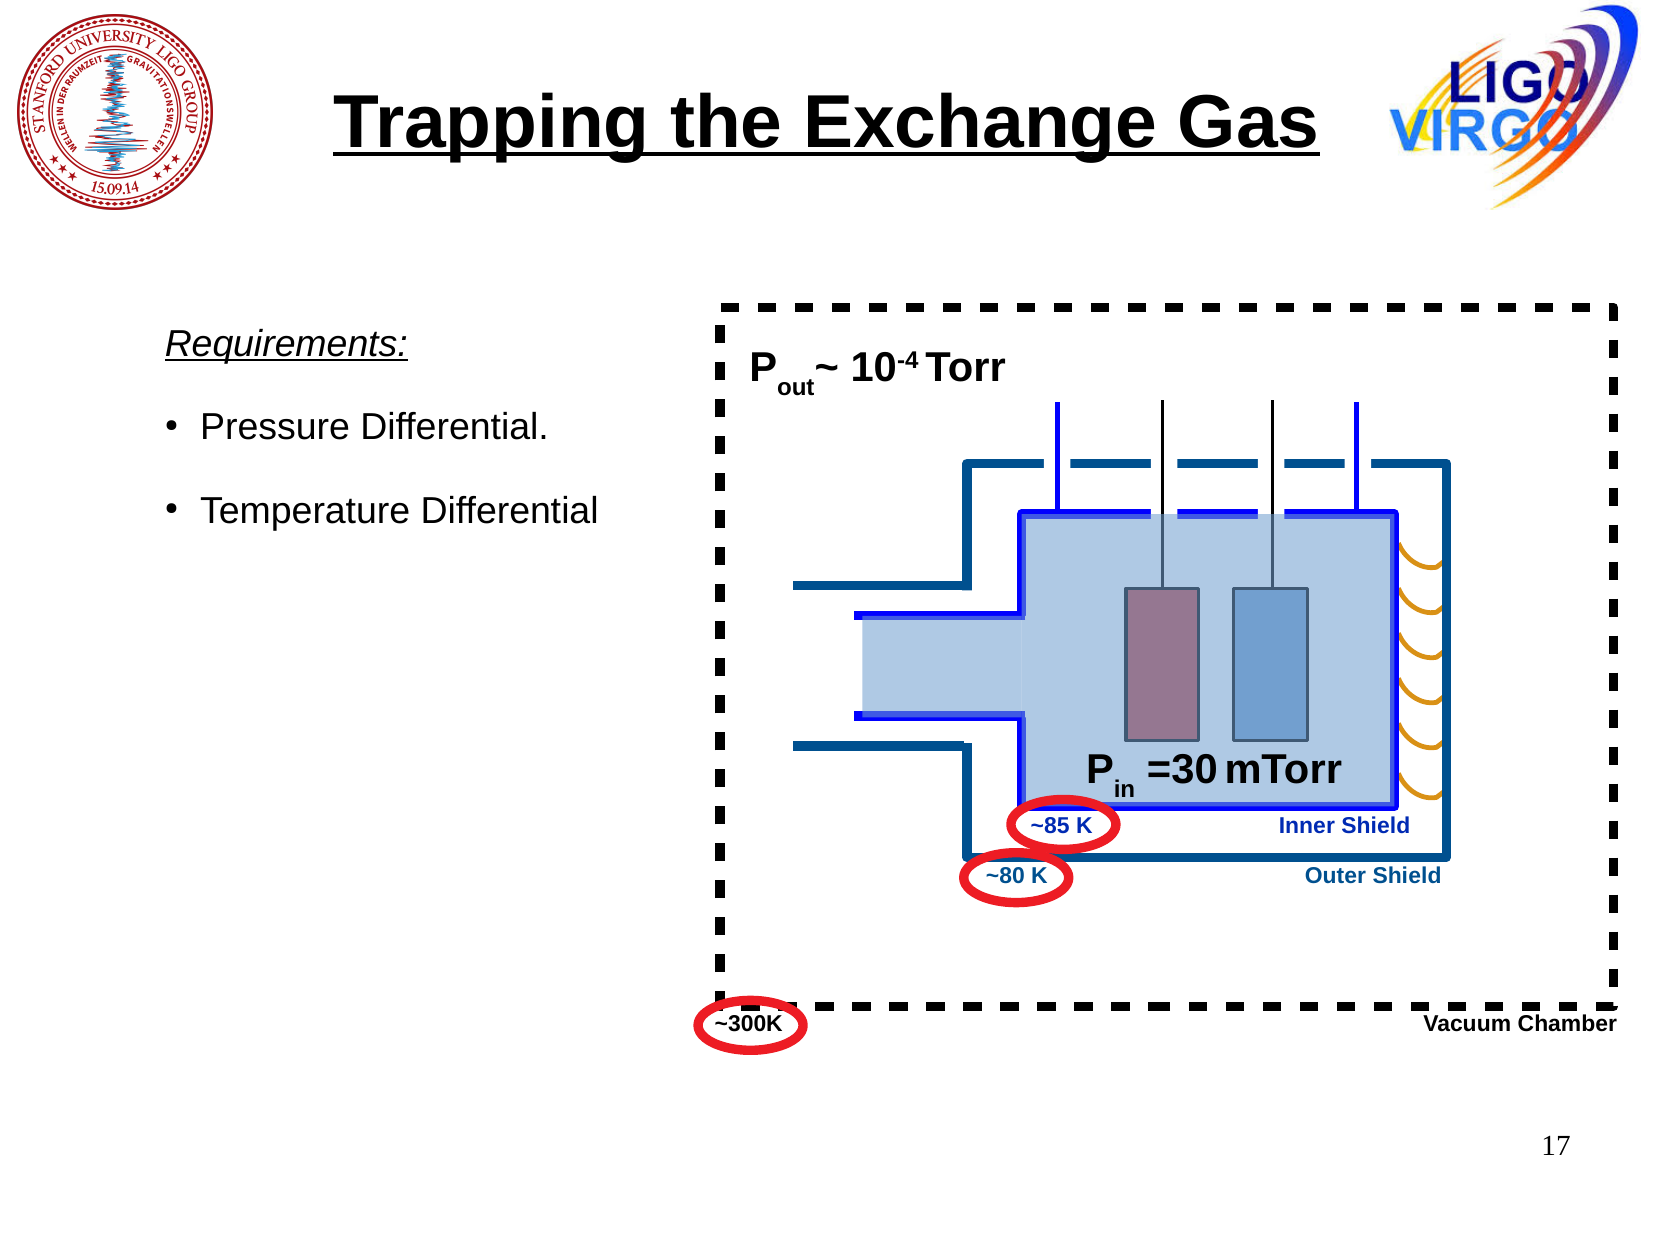

# Trapping the Exchange Gas
Requirements:
Pressure Differential.
Temperature Differential
Pout~ 10-4 Torr
Pin =30 mTorr
Inner Shield
~85 K
Outer Shield
~80 K
Vacuum Chamber
~300K
17